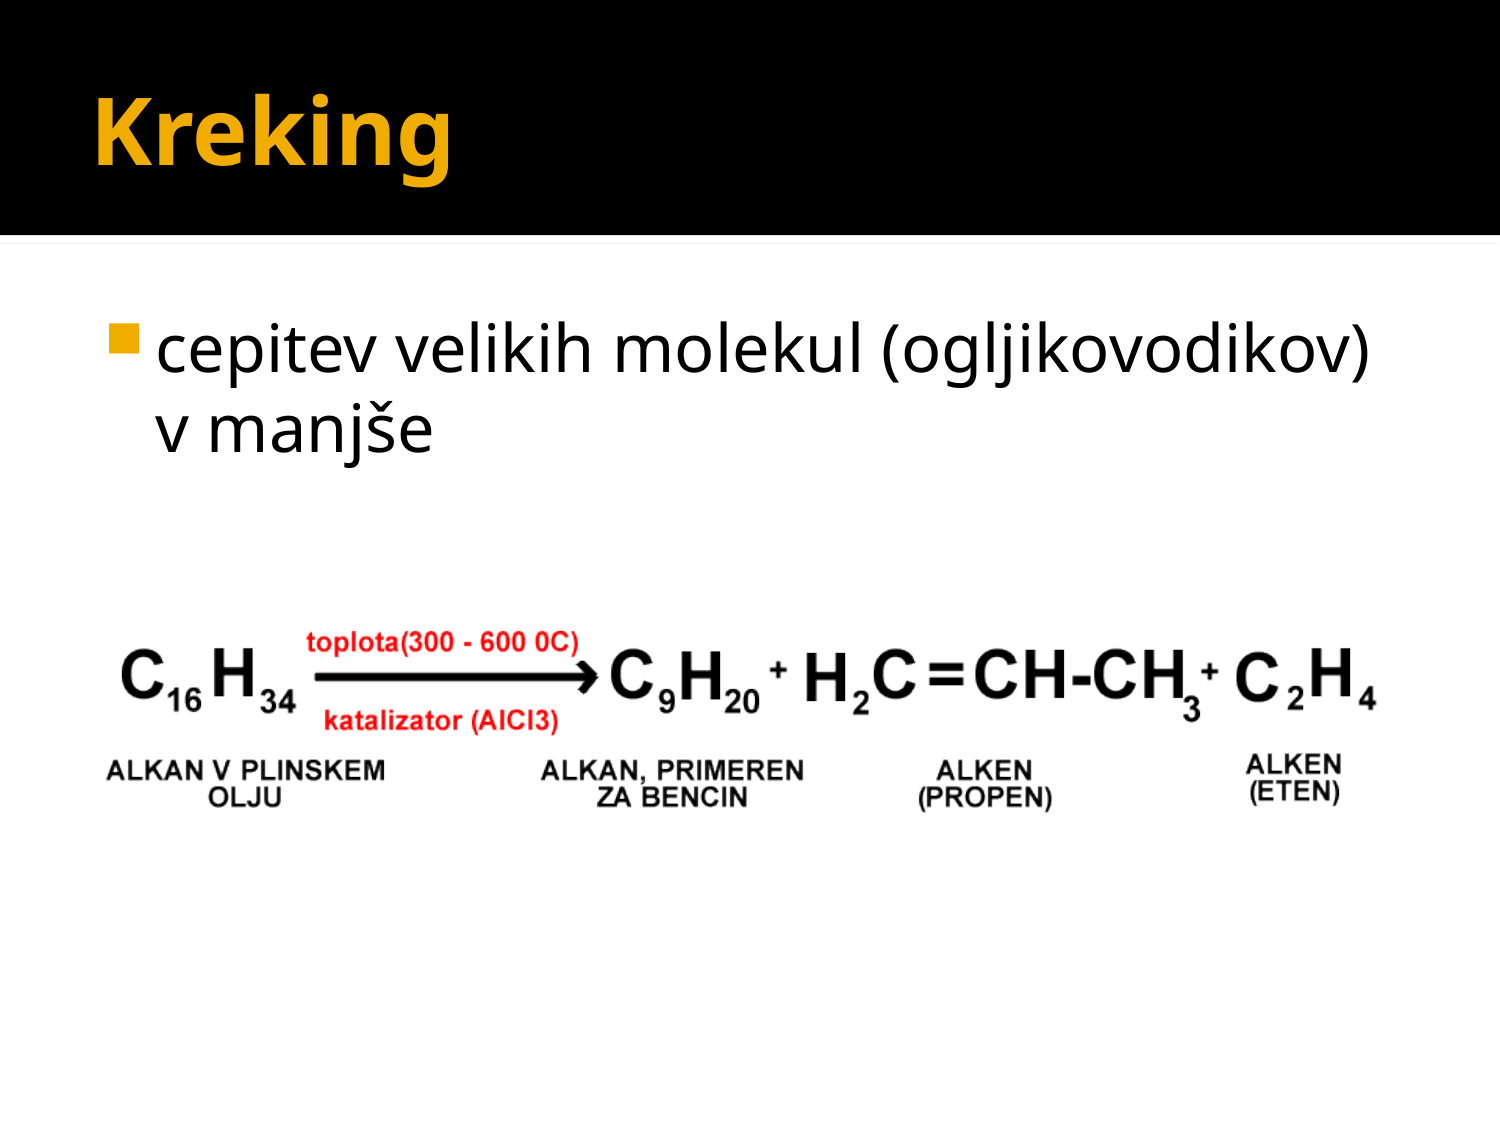

# Kreking
cepitev velikih molekul (ogljikovodikov) v manjše